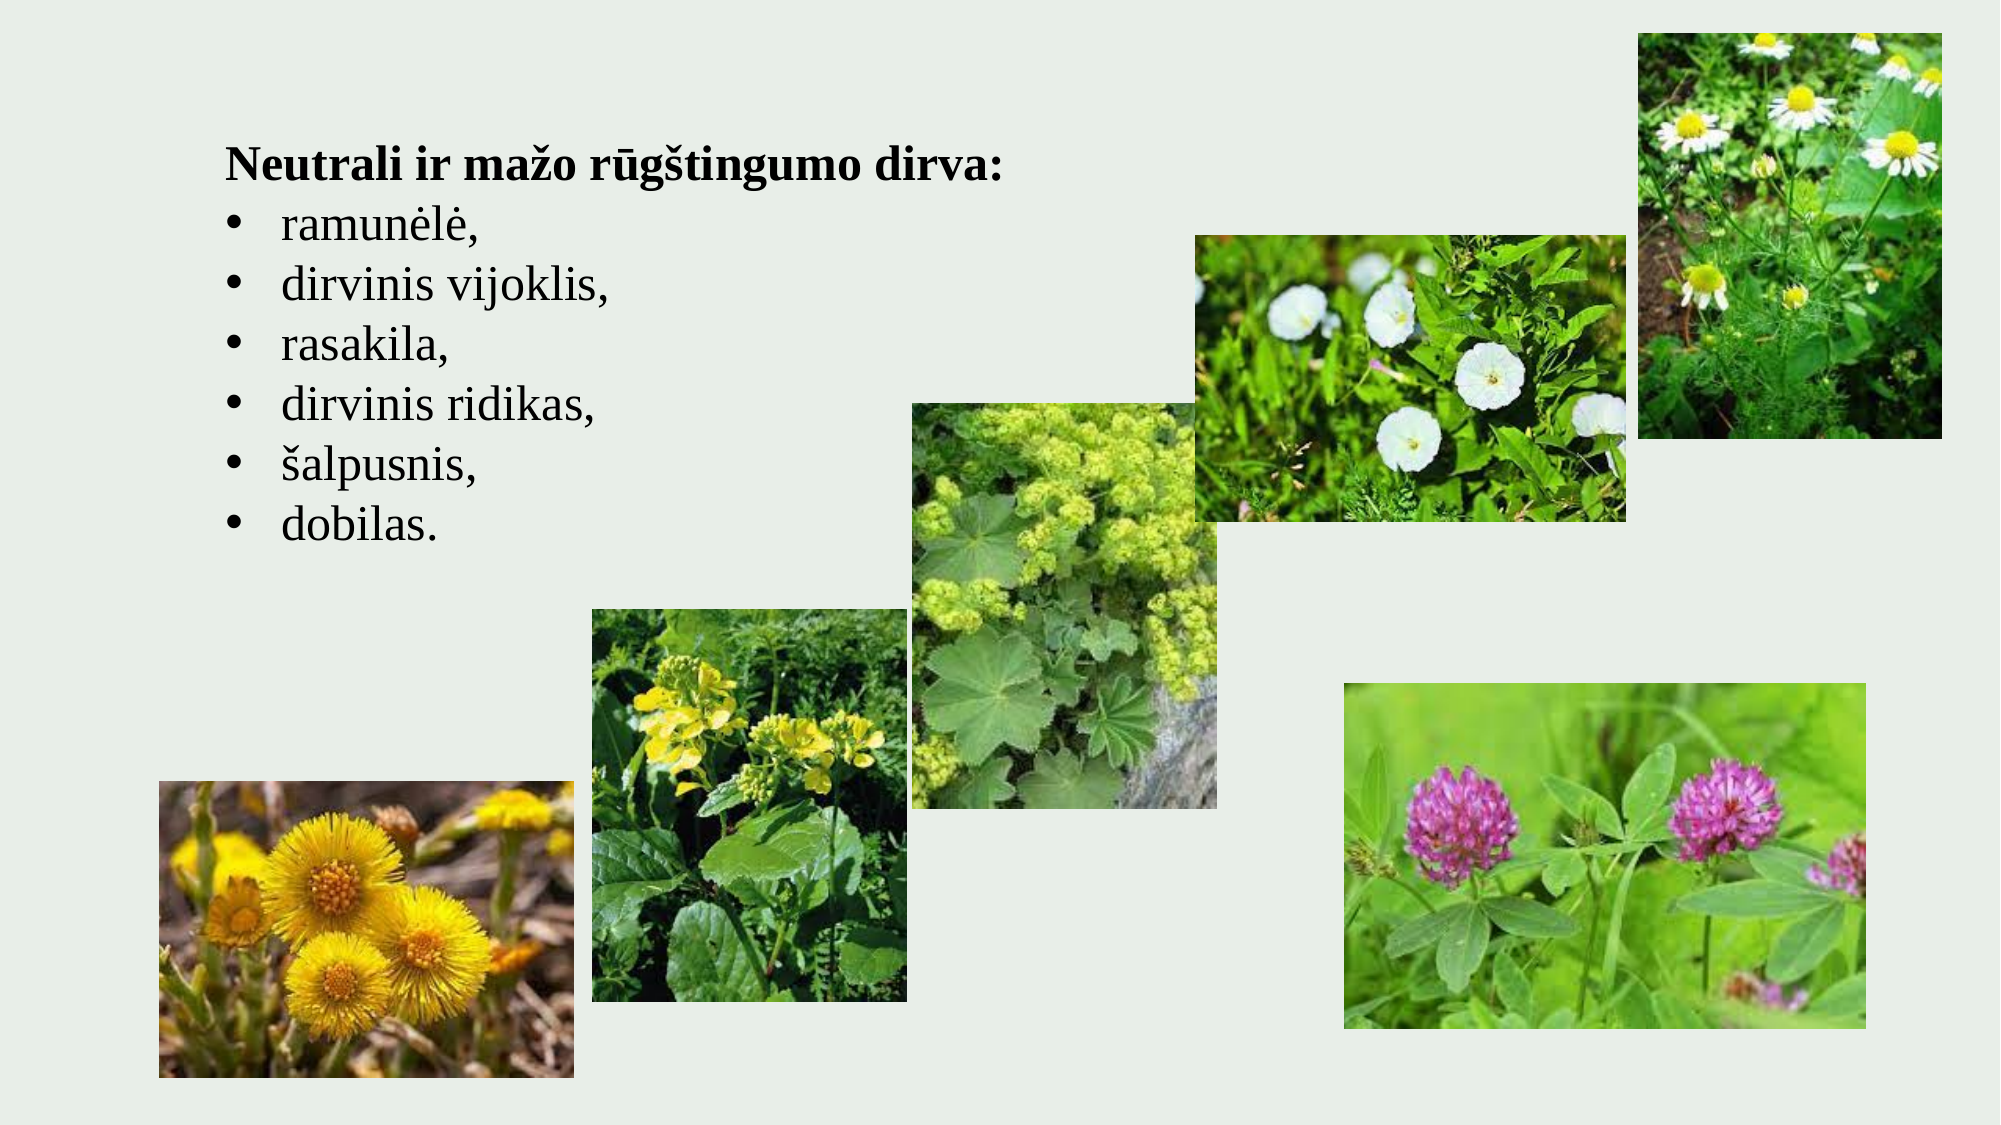

Neutrali ir mažo rūgštingumo dirva:
ramunėlė,
dirvinis vijoklis,
rasakila,
dirvinis ridikas,
šalpusnis,
dobilas.